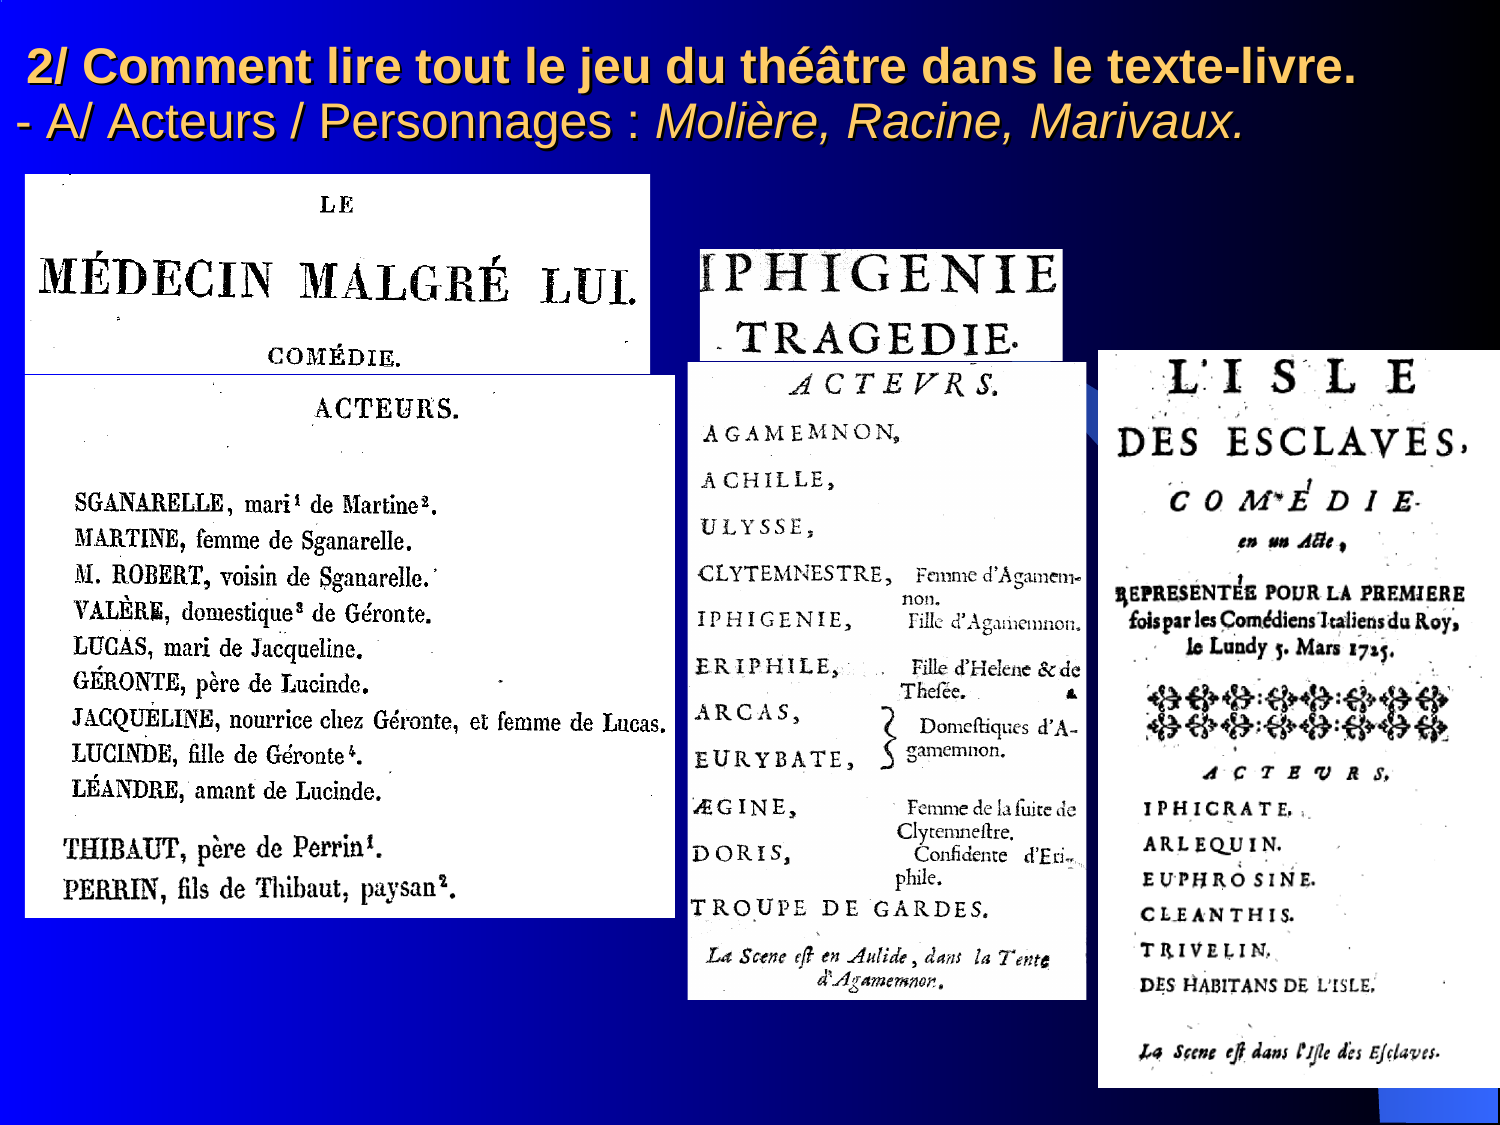

2/ Comment lire tout le jeu du théâtre dans le texte-livre.
- A/ Acteurs / Personnages : Molière, Racine, Marivaux.